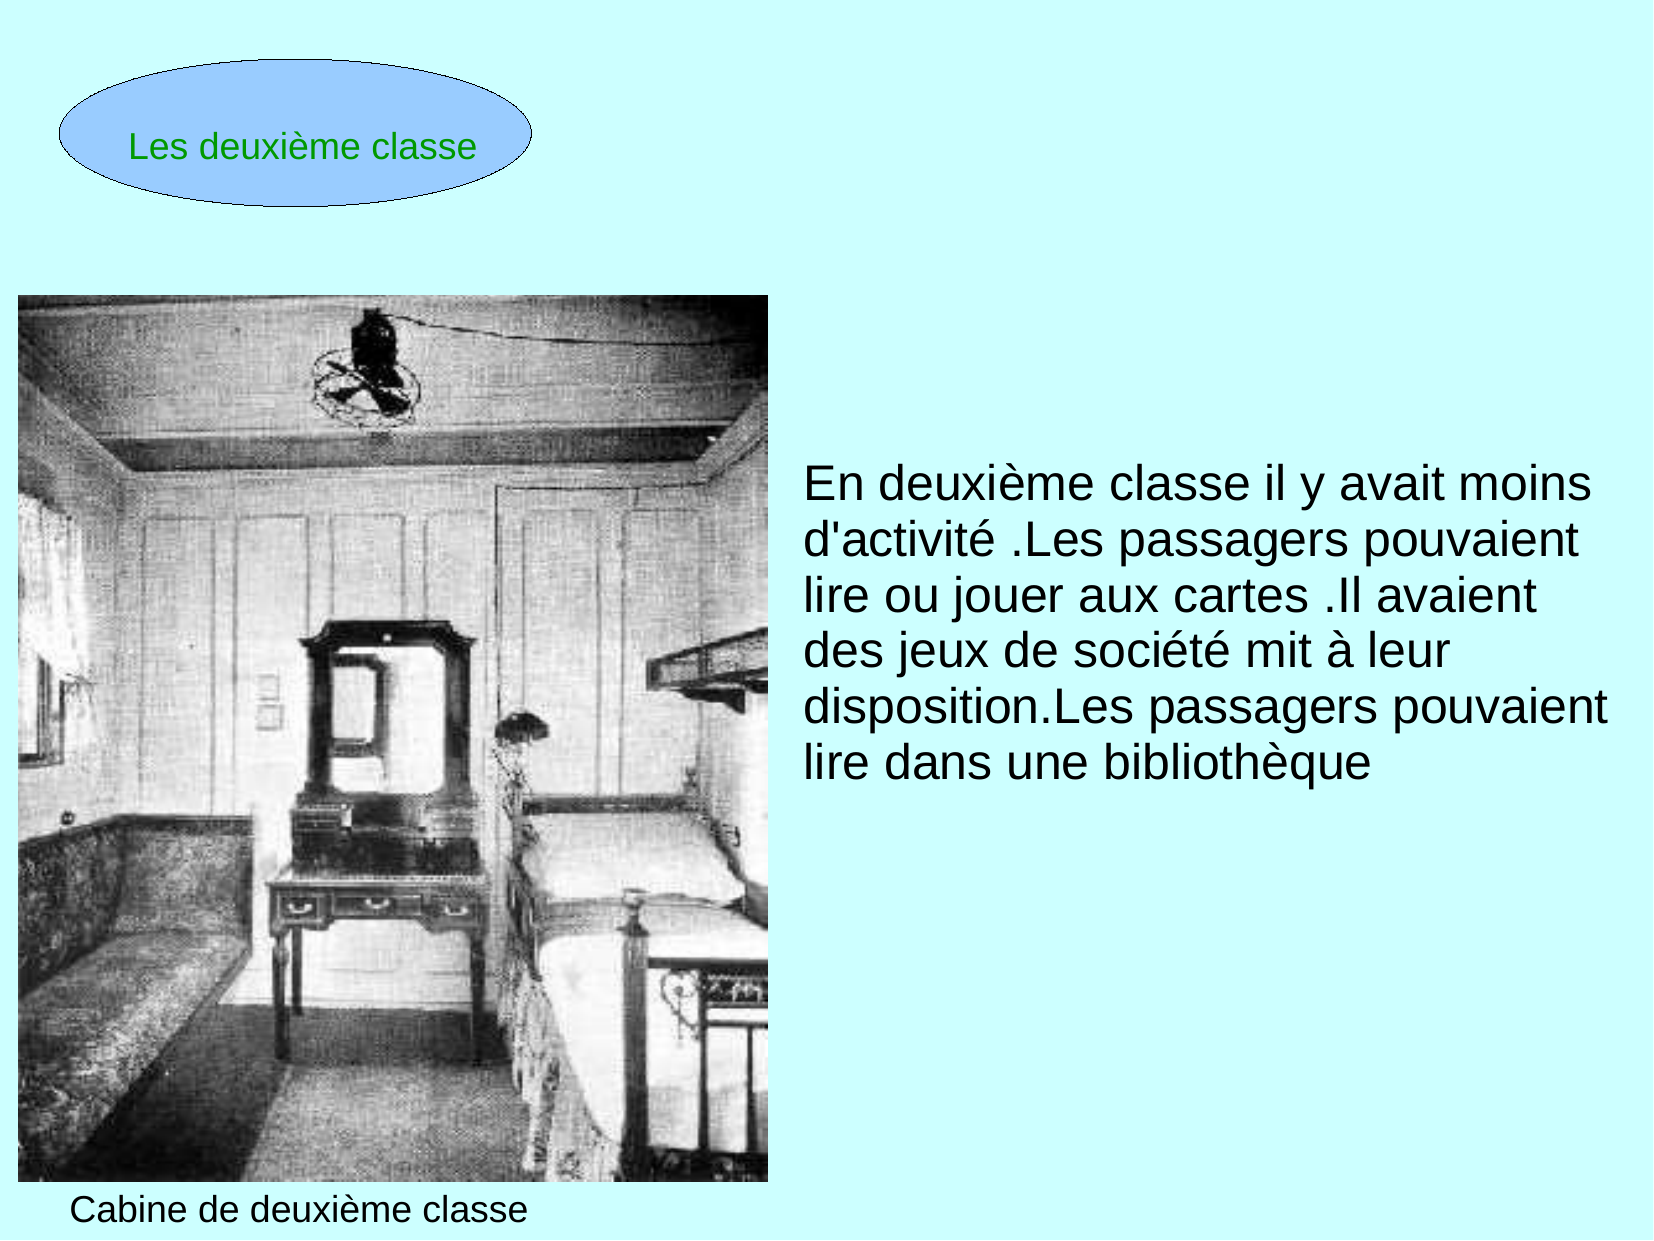

Les deuxième classe
En deuxième classe il y avait moins
d'activité .Les passagers pouvaient
lire ou jouer aux cartes .Il avaient
des jeux de société mit à leur
disposition.Les passagers pouvaient
lire dans une bibliothèque
Cabine de deuxième classe